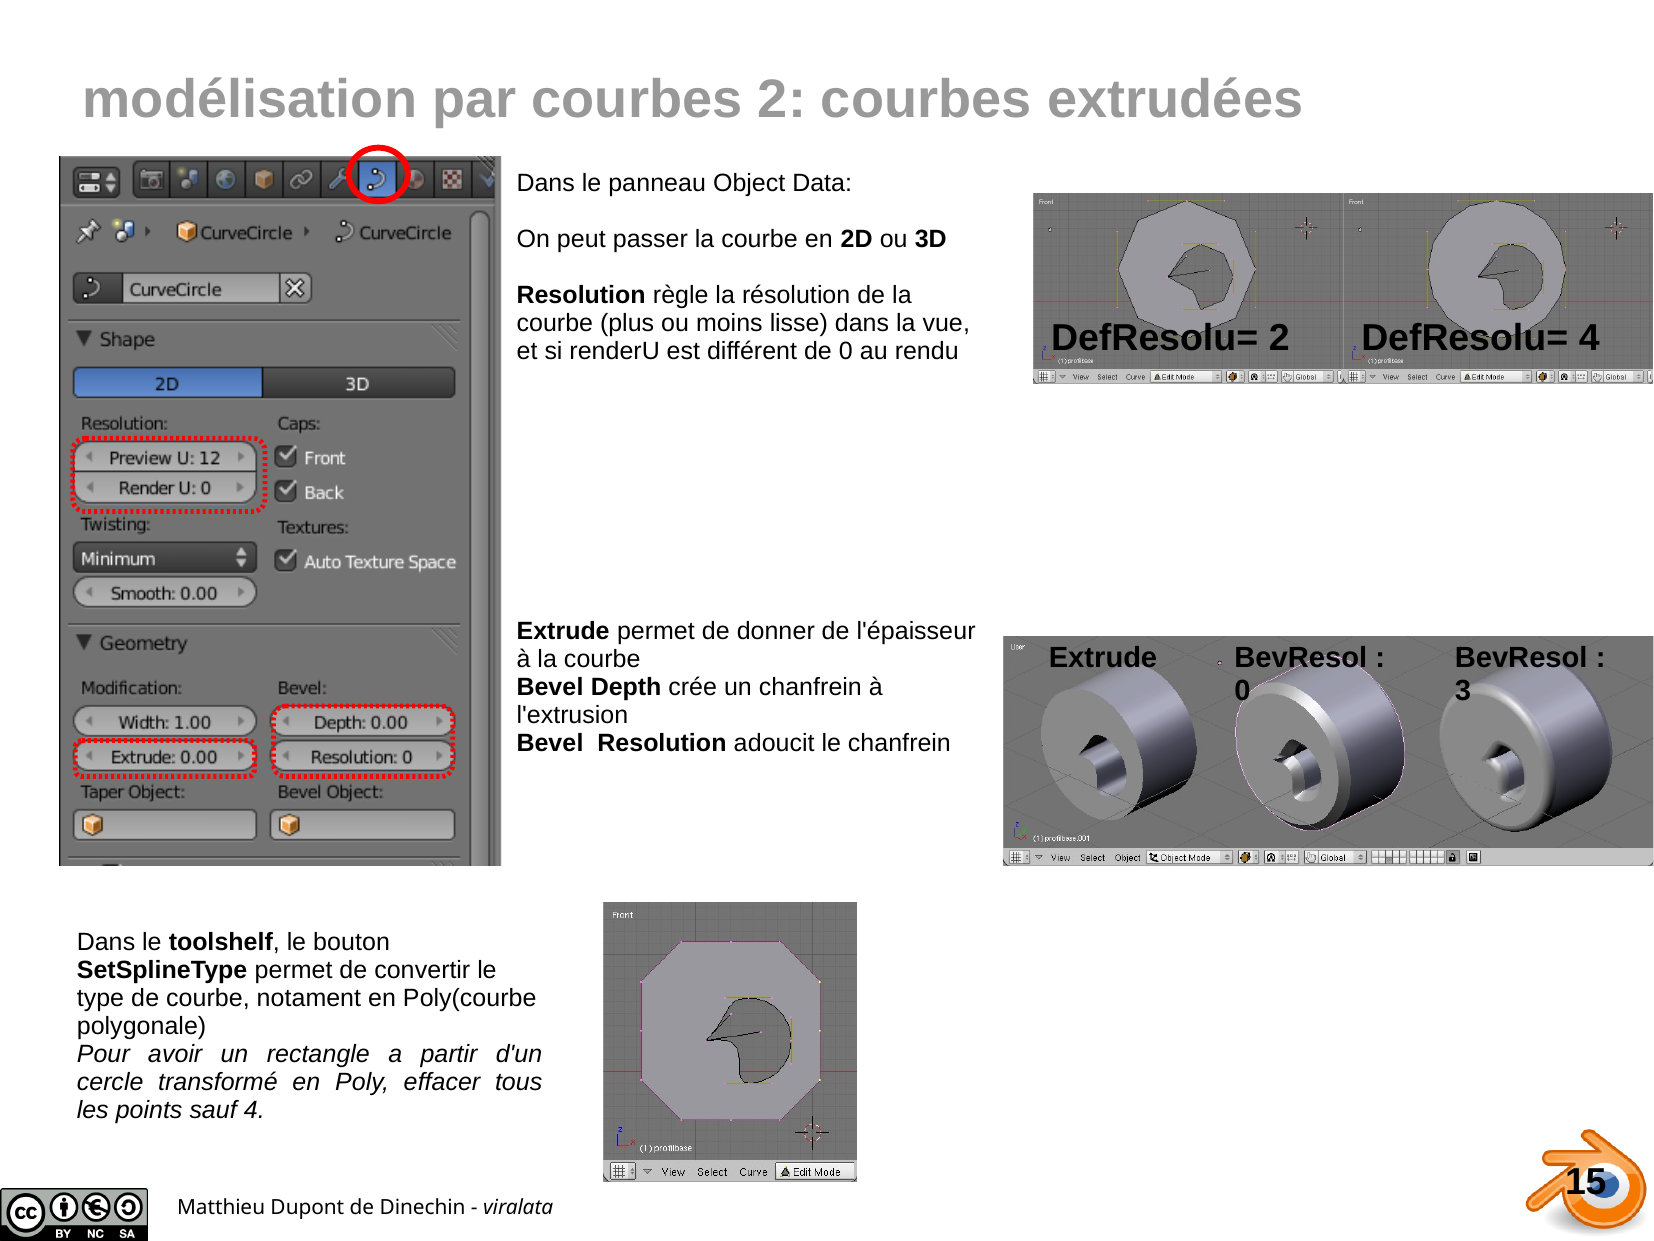

# modélisation par courbes 2: courbes extrudées
Dans le panneau Object Data:
On peut passer la courbe en 2D ou 3D
Resolution règle la résolution de la courbe (plus ou moins lisse) dans la vue, et si renderU est différent de 0 au rendu
Extrude permet de donner de l'épaisseur à la courbe
Bevel Depth crée un chanfrein à l'extrusion
Bevel Resolution adoucit le chanfrein
DefResolu= 2
DefResolu= 4
Extrude
BevResol : 0
BevResol : 3
Dans le toolshelf, le bouton SetSplineType permet de convertir le type de courbe, notament en Poly(courbe polygonale)
Pour avoir un rectangle a partir d'un cercle transformé en Poly, effacer tous les points sauf 4.
15
Cours Blender Mars 2010